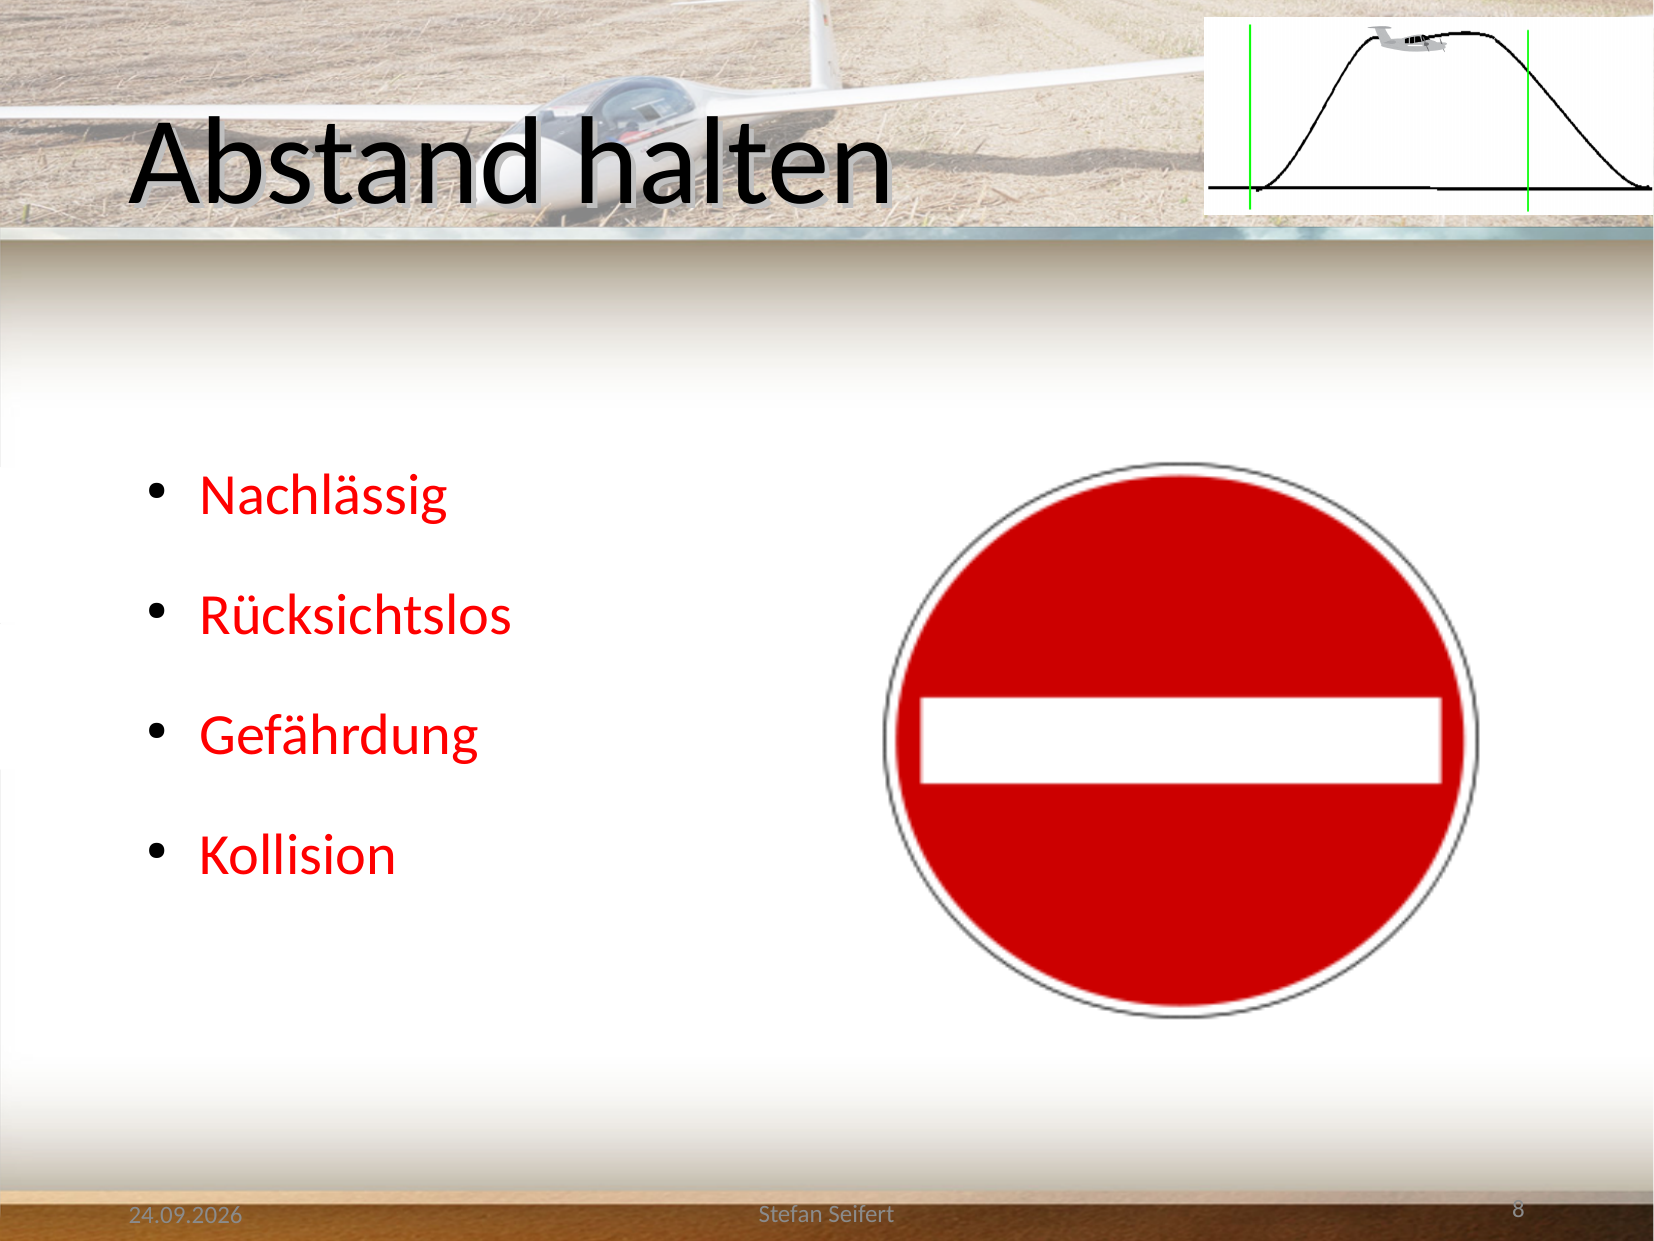

# Abstand halten
Nachlässig
Rücksichtslos
Gefährdung
Kollision
Stefan Seifert